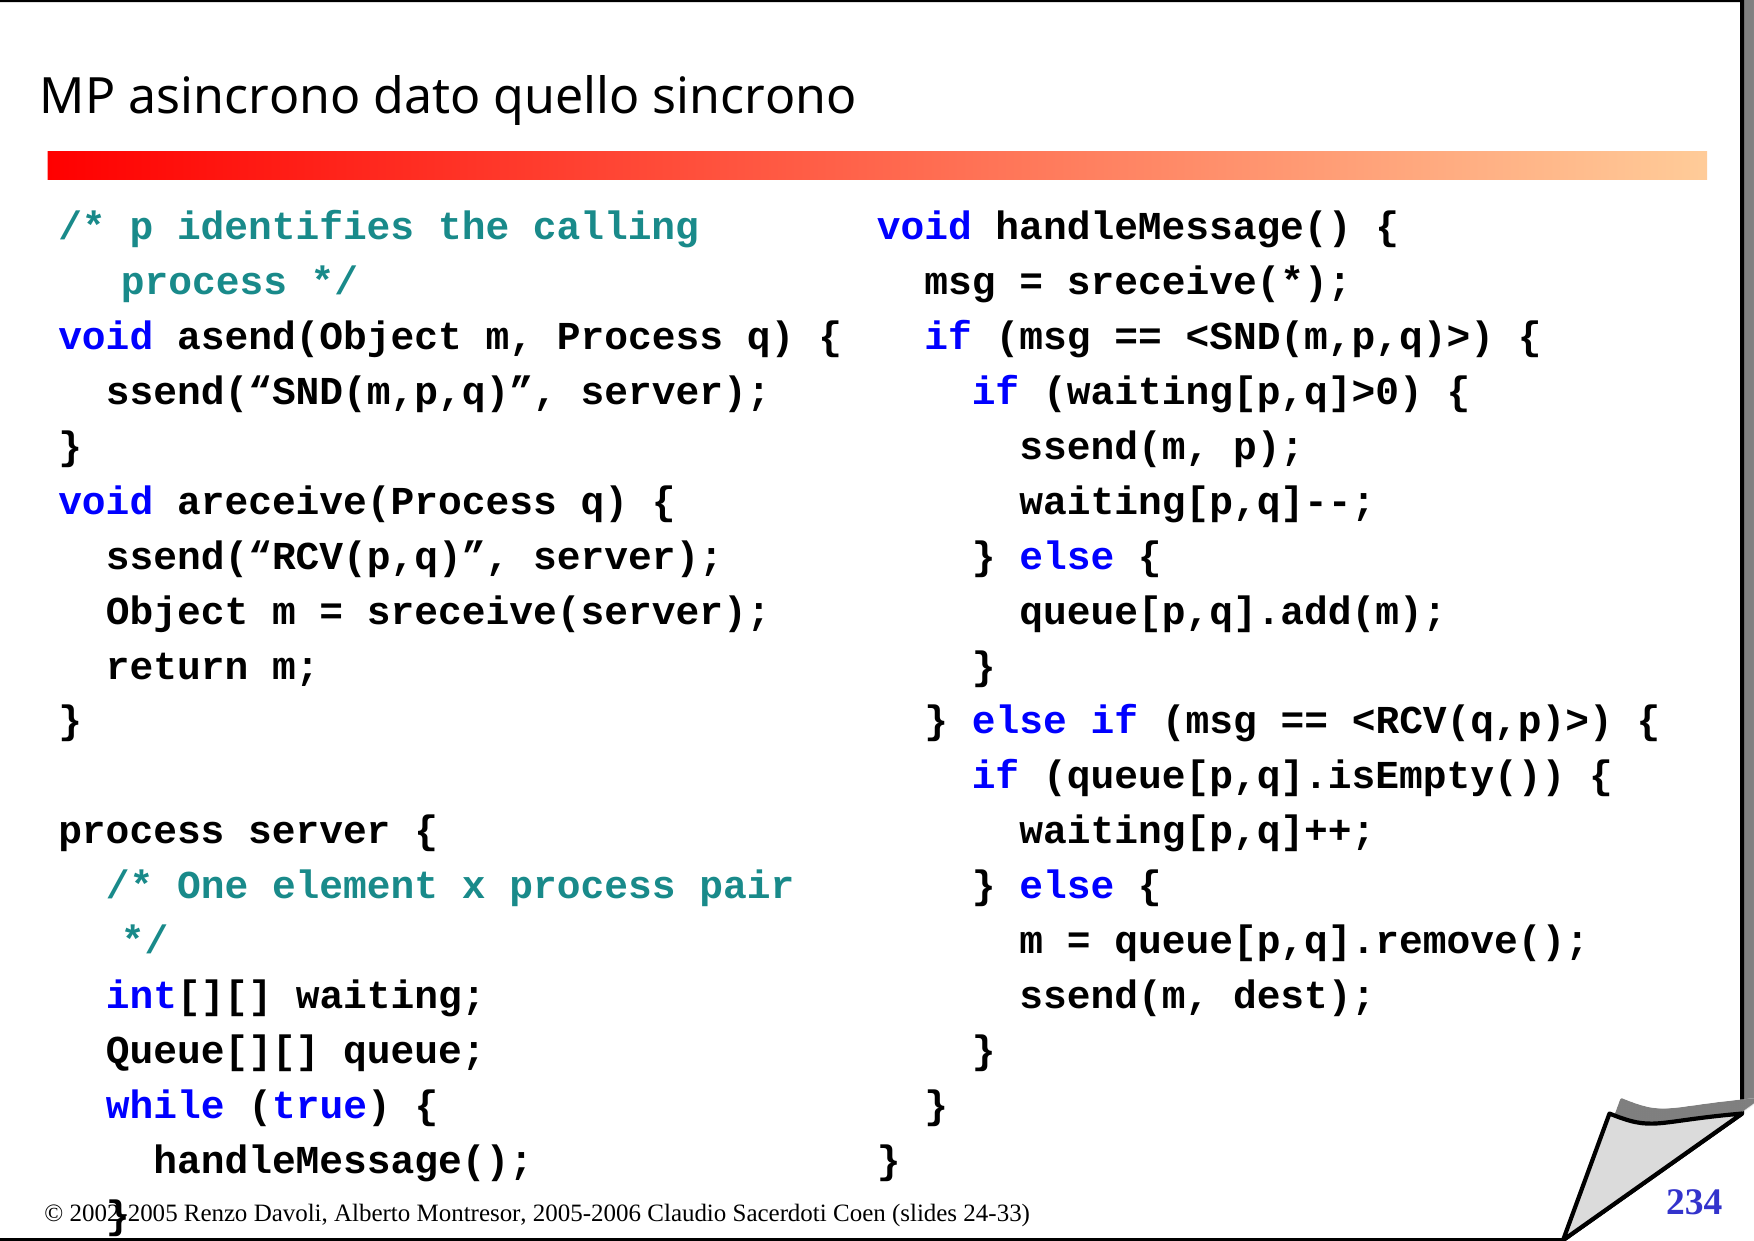

# MP asincrono dato quello sincrono
/* p identifies the calling process */
void asend(Object m, Process q) {
 ssend(“SND(m,p,q)”, server);
}
void areceive(Process q) {
 ssend(“RCV(p,q)”, server);
 Object m = sreceive(server);
 return m;
}
process server {
 /* One element x process pair */
 int[][] waiting;
 Queue[][] queue;
 while (true) {
 handleMessage();
 }
}
void handleMessage() {
 msg = sreceive(*);
 if (msg == <SND(m,p,q)>) {
 if (waiting[p,q]>0) {
 ssend(m, p);
 waiting[p,q]--;
 } else {
 queue[p,q].add(m);
 }
 } else if (msg == <RCV(q,p)>) {
 if (queue[p,q].isEmpty()) {
 waiting[p,q]++;
 } else {
 m = queue[p,q].remove();
 ssend(m, dest);
 }
 }
}